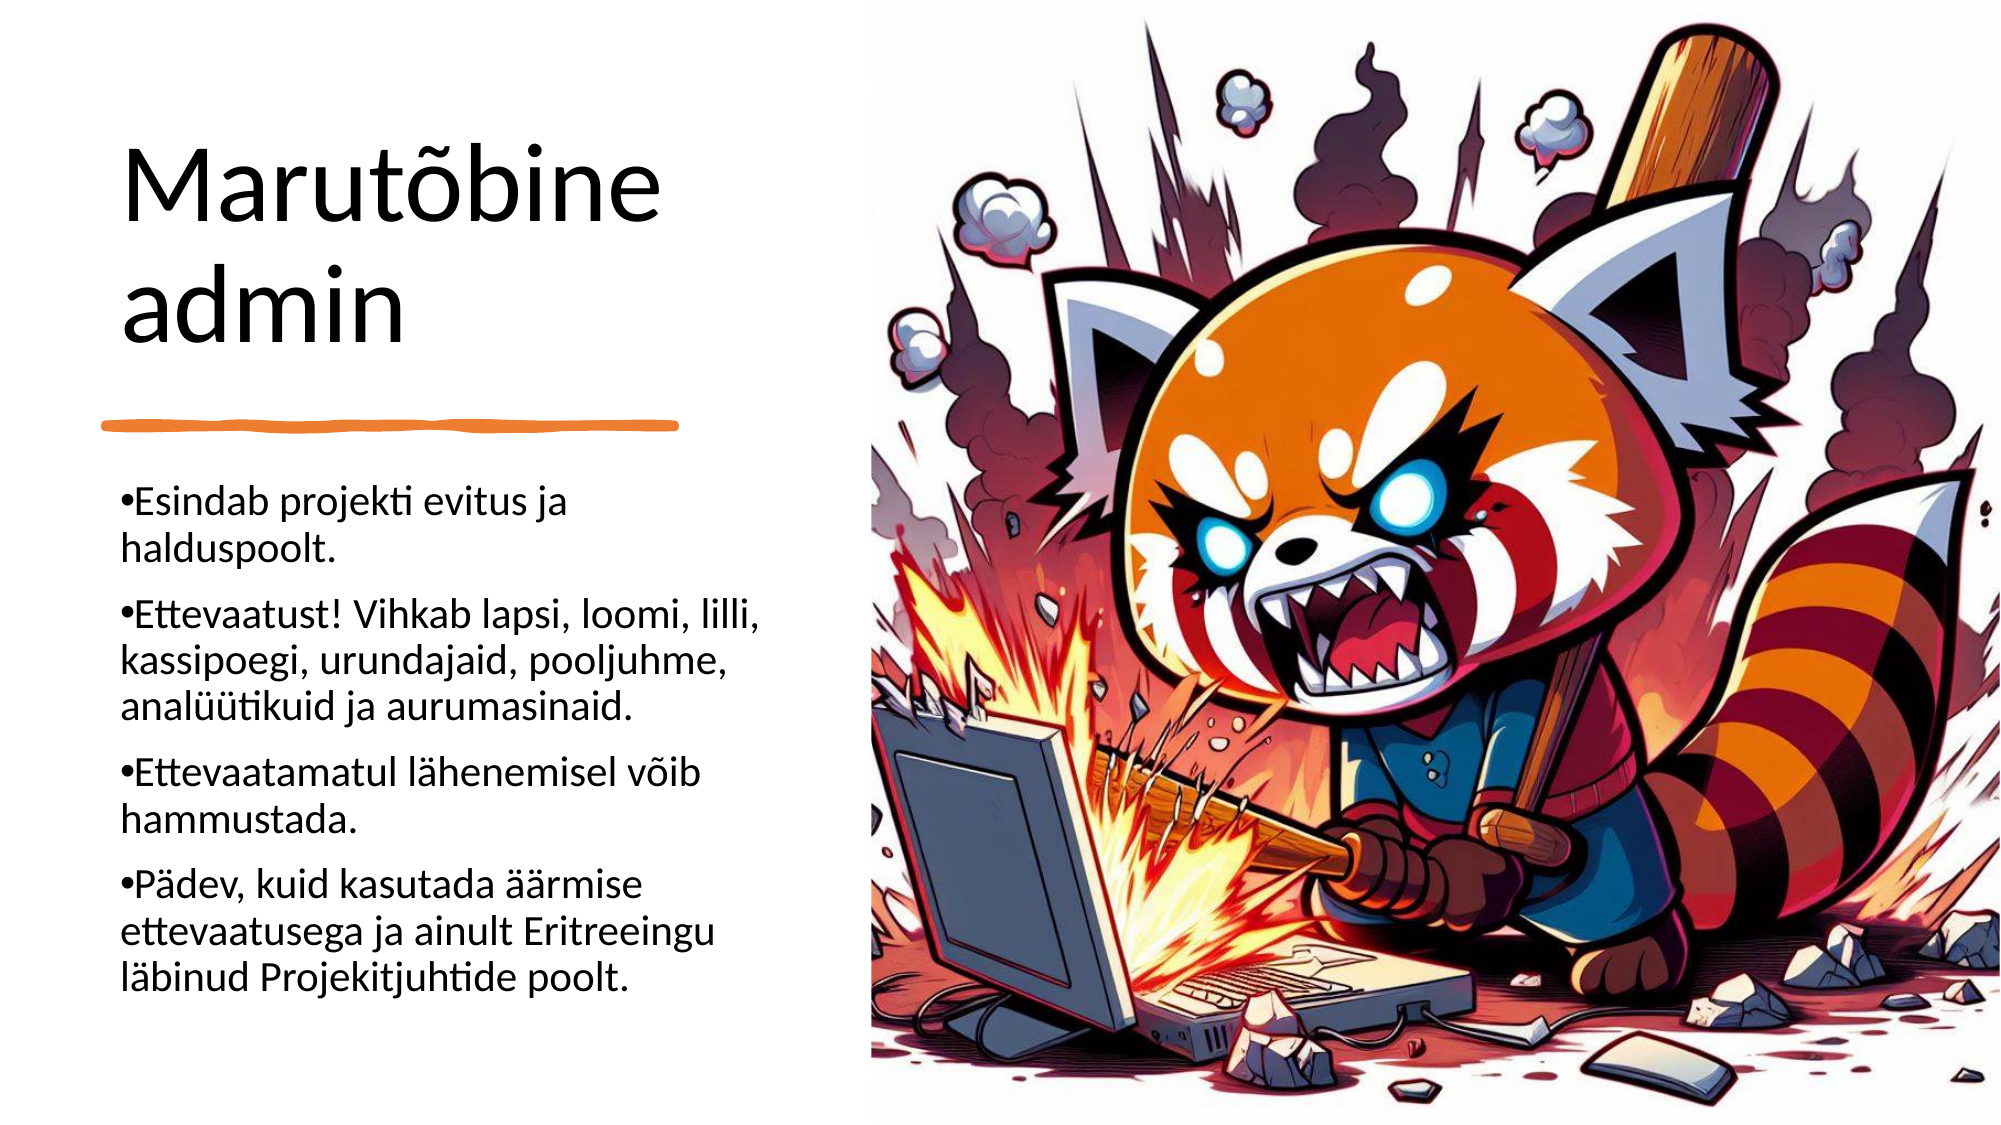

# Marutõbine admin
Esindab projekti evitus ja halduspoolt.
Ettevaatust! Vihkab lapsi, loomi, lilli, kassipoegi, urundajaid, pooljuhme, analüütikuid ja aurumasinaid.
Ettevaatamatul lähenemisel võib hammustada.
Pädev, kuid kasutada äärmise ettevaatusega ja ainult Eritreeingu läbinud Projekitjuhtide poolt.